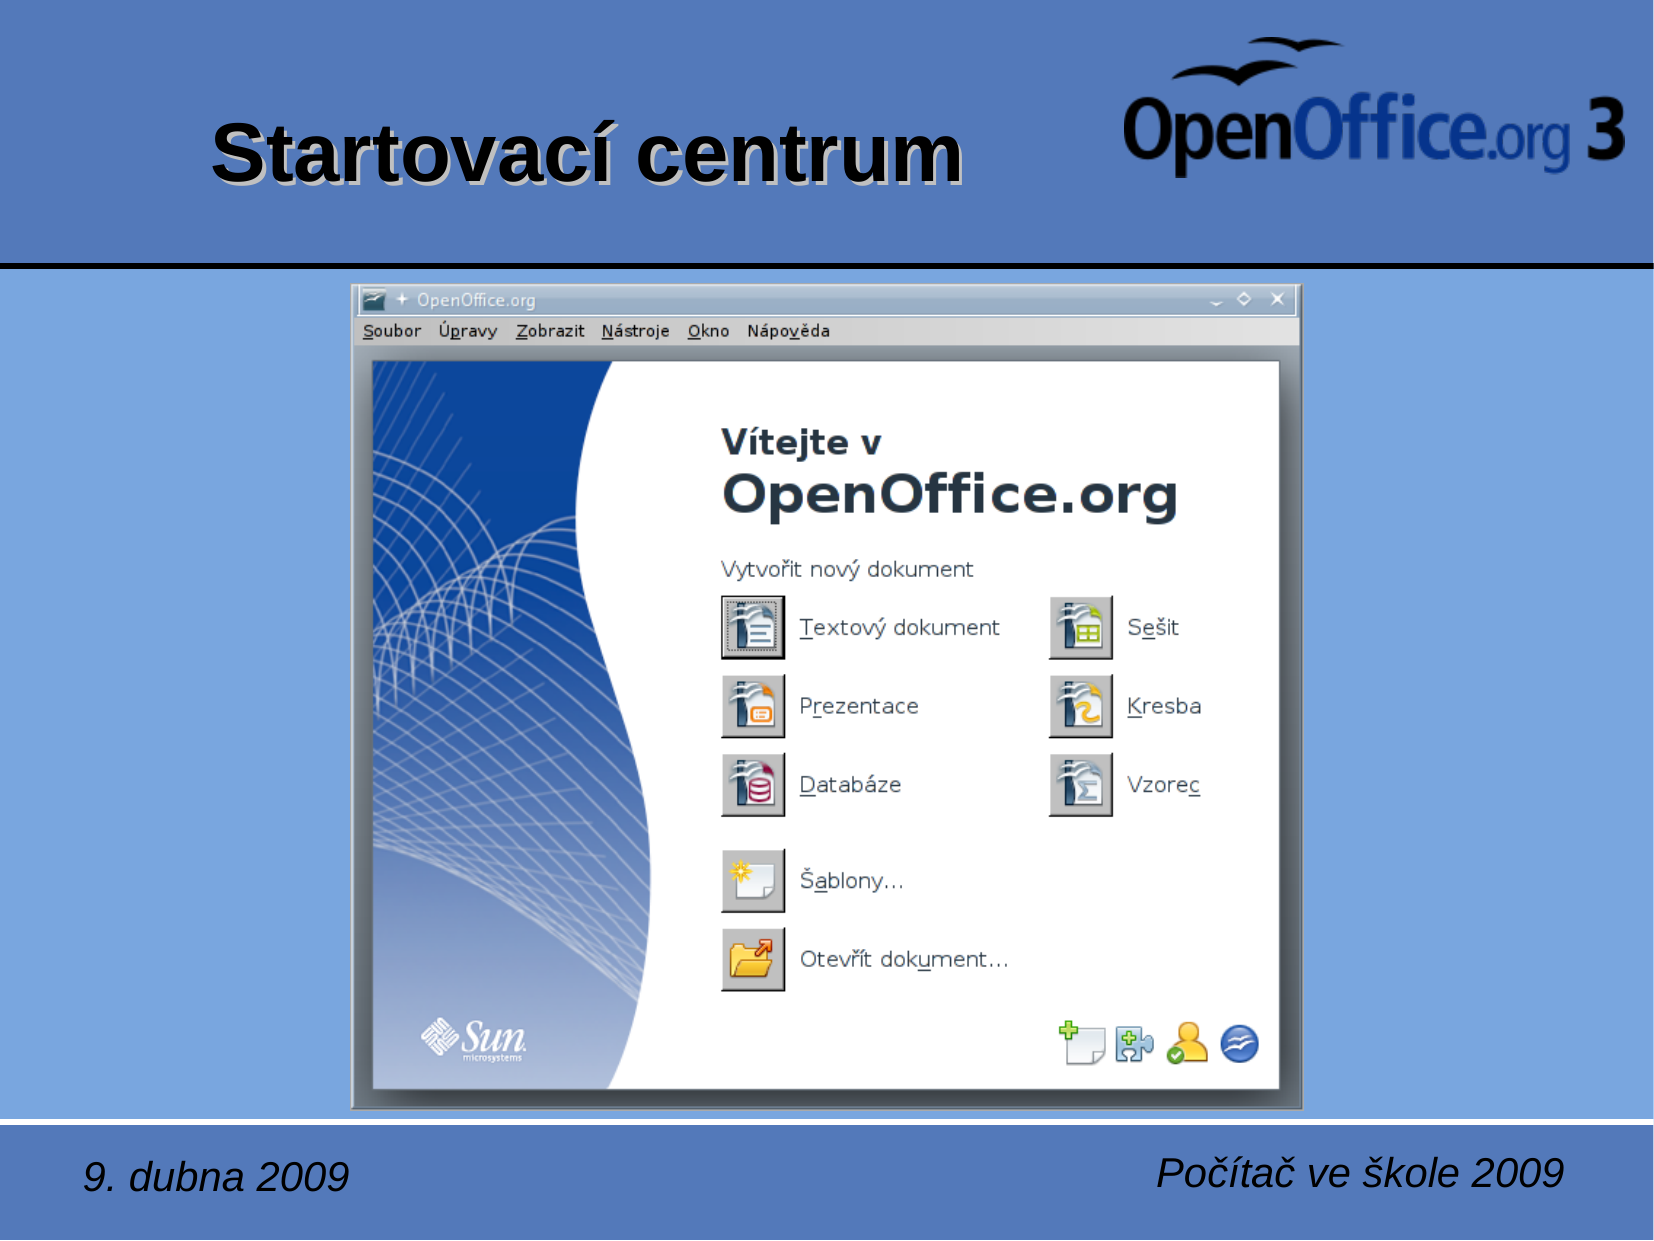

# Startovací centrum
Počítač ve škole 2009
9. dubna 2009